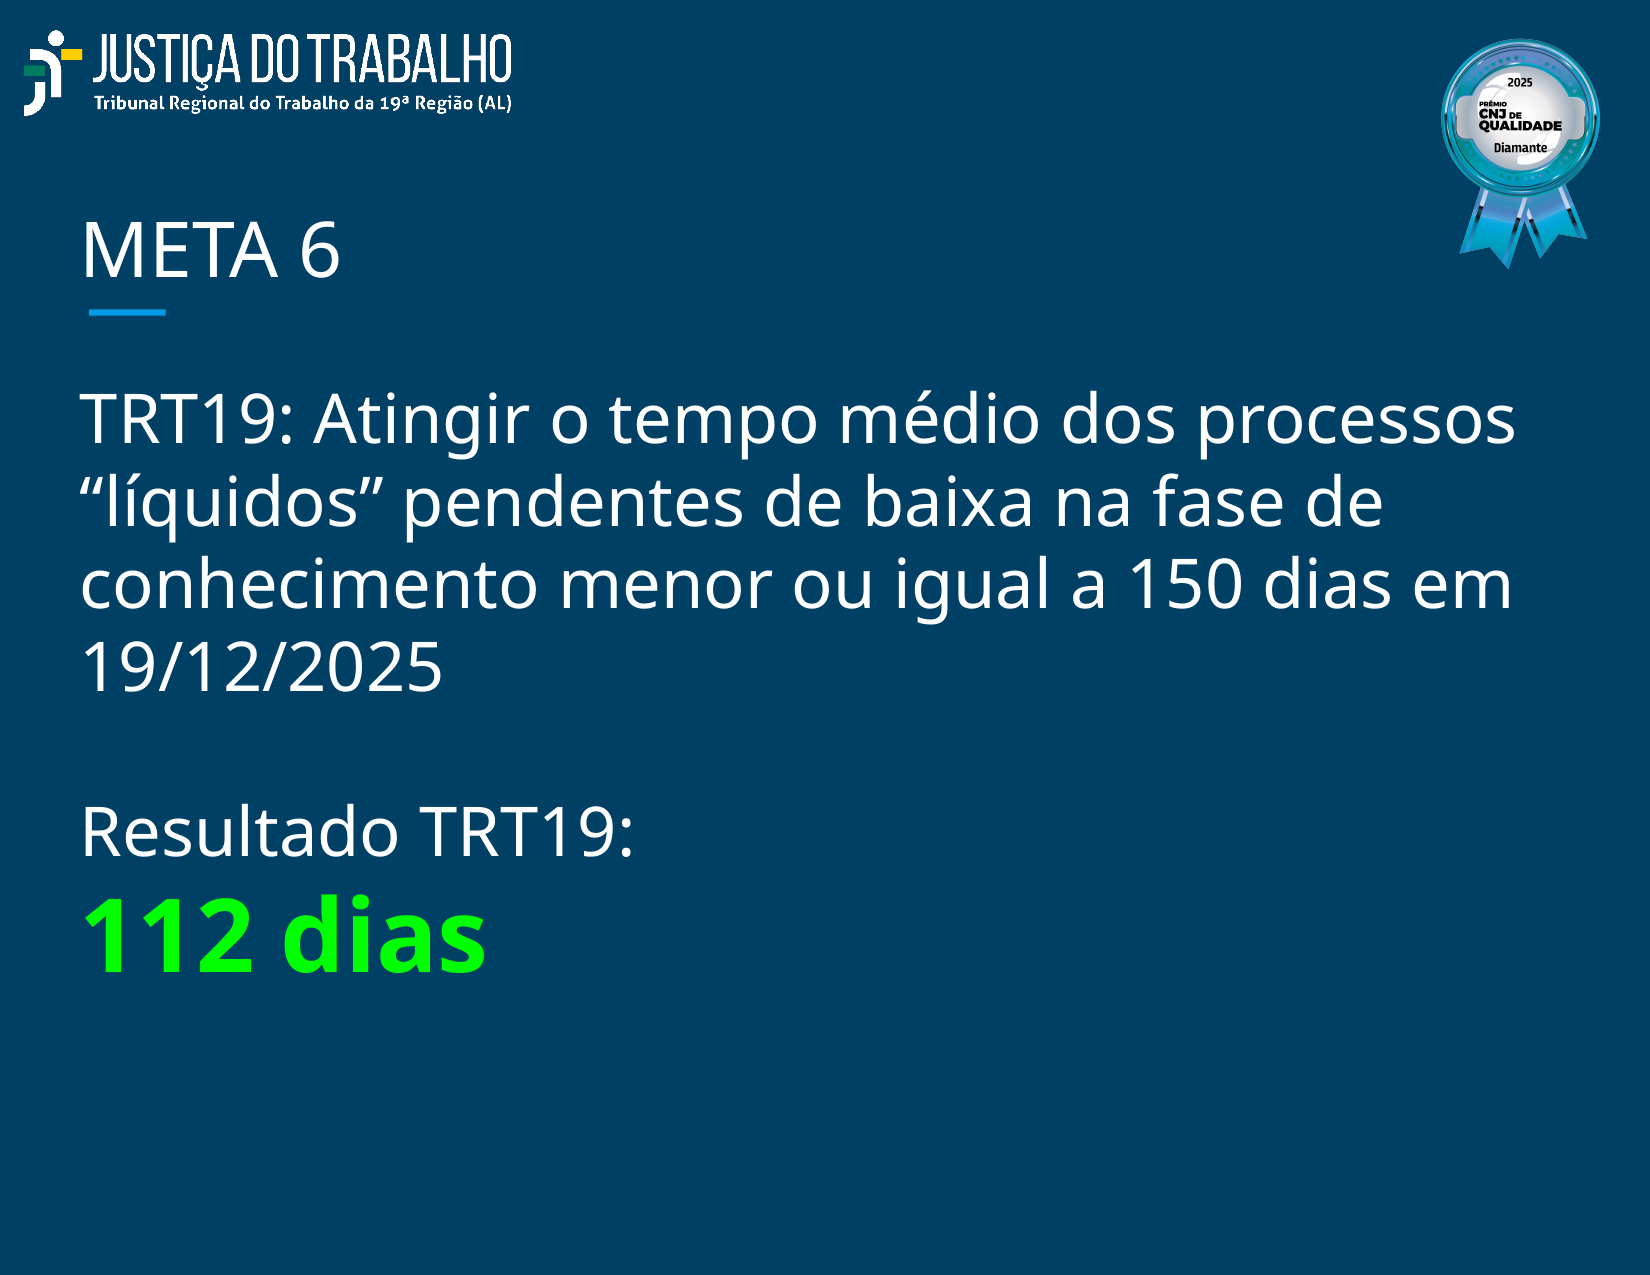

# META 6 TRT19: Atingir o tempo médio dos processos “líquidos” pendentes de baixa na fase de conhecimento menor ou igual a 150 dias em 19/12/2025 Resultado TRT19: 112 dias